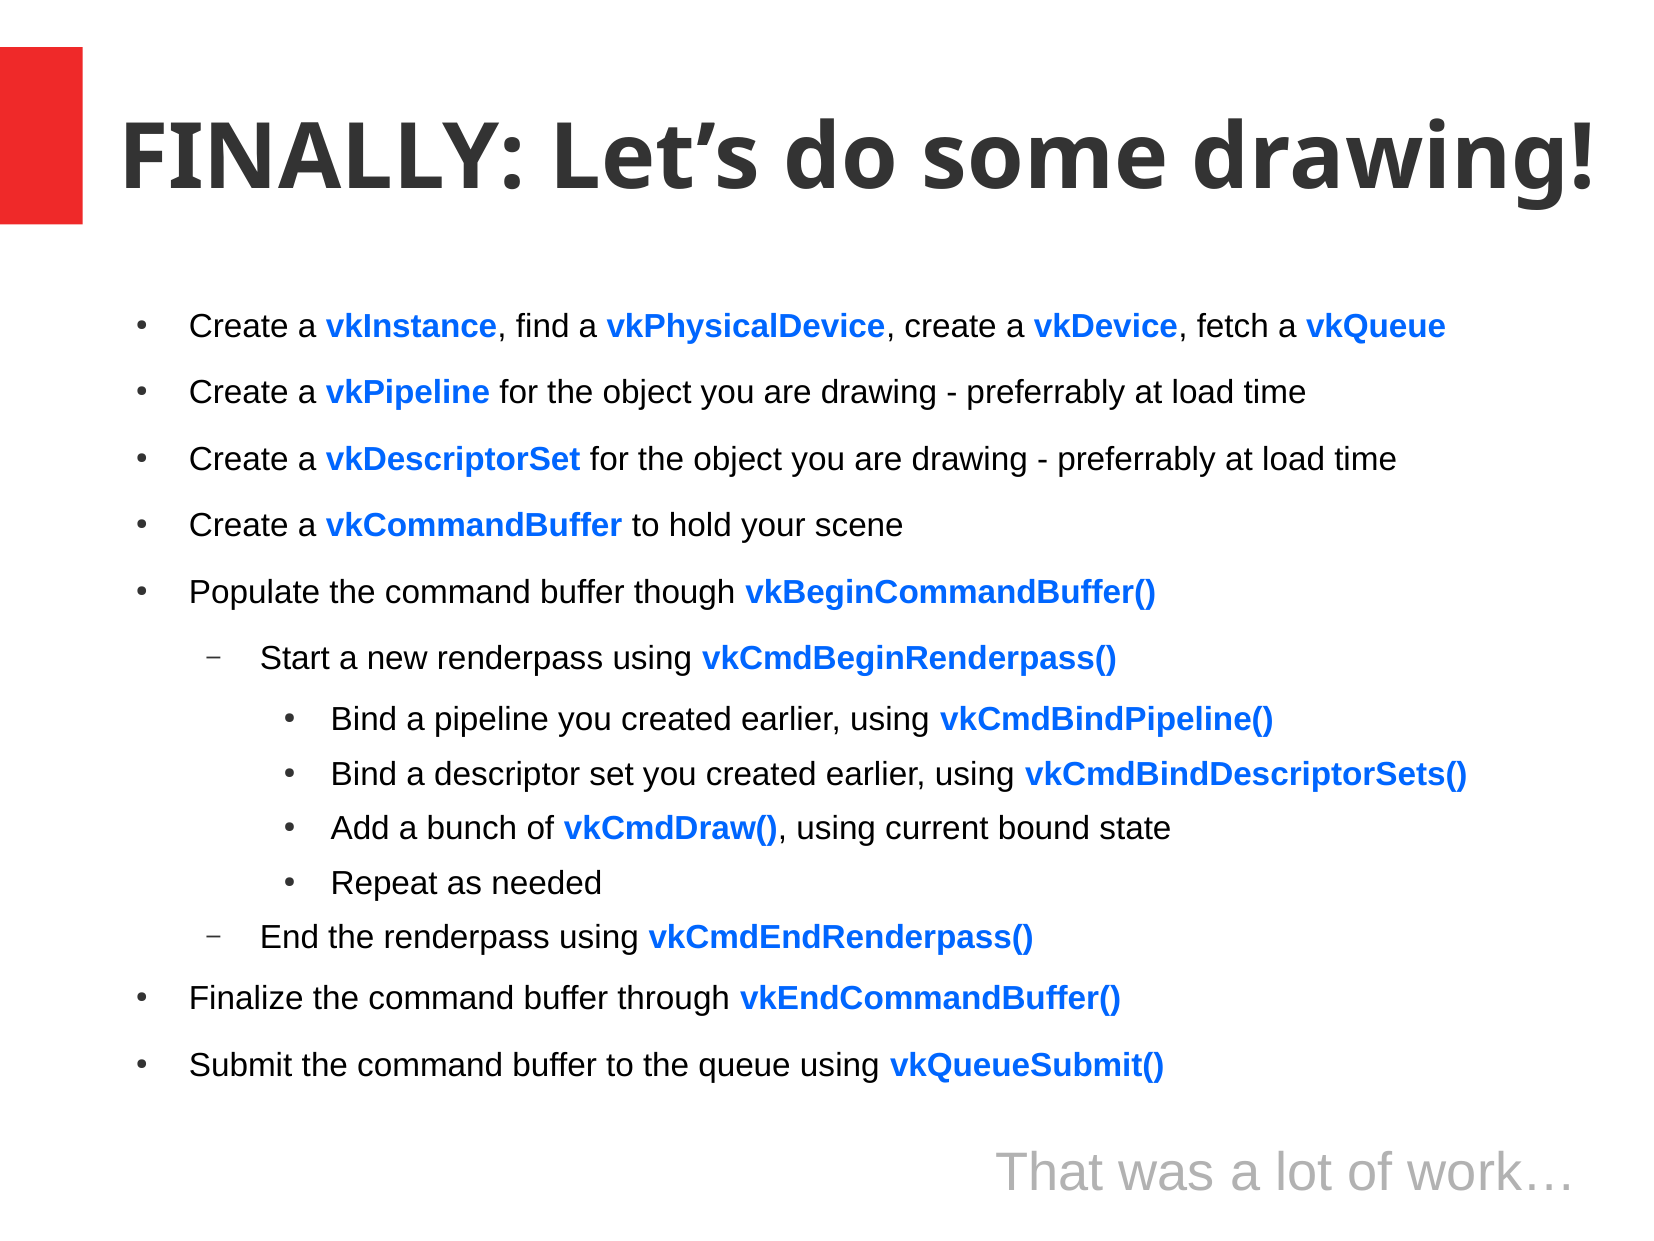

# FINALLY: Let’s do some drawing!
Create a vkInstance, find a vkPhysicalDevice, create a vkDevice, fetch a vkQueue
Create a vkPipeline for the object you are drawing - preferrably at load time
Create a vkDescriptorSet for the object you are drawing - preferrably at load time
Create a vkCommandBuffer to hold your scene
Populate the command buffer though vkBeginCommandBuffer()
Start a new renderpass using vkCmdBeginRenderpass()
Bind a pipeline you created earlier, using vkCmdBindPipeline()
Bind a descriptor set you created earlier, using vkCmdBindDescriptorSets()
Add a bunch of vkCmdDraw(), using current bound state
Repeat as needed
End the renderpass using vkCmdEndRenderpass()
Finalize the command buffer through vkEndCommandBuffer()
Submit the command buffer to the queue using vkQueueSubmit()
That was a lot of work…